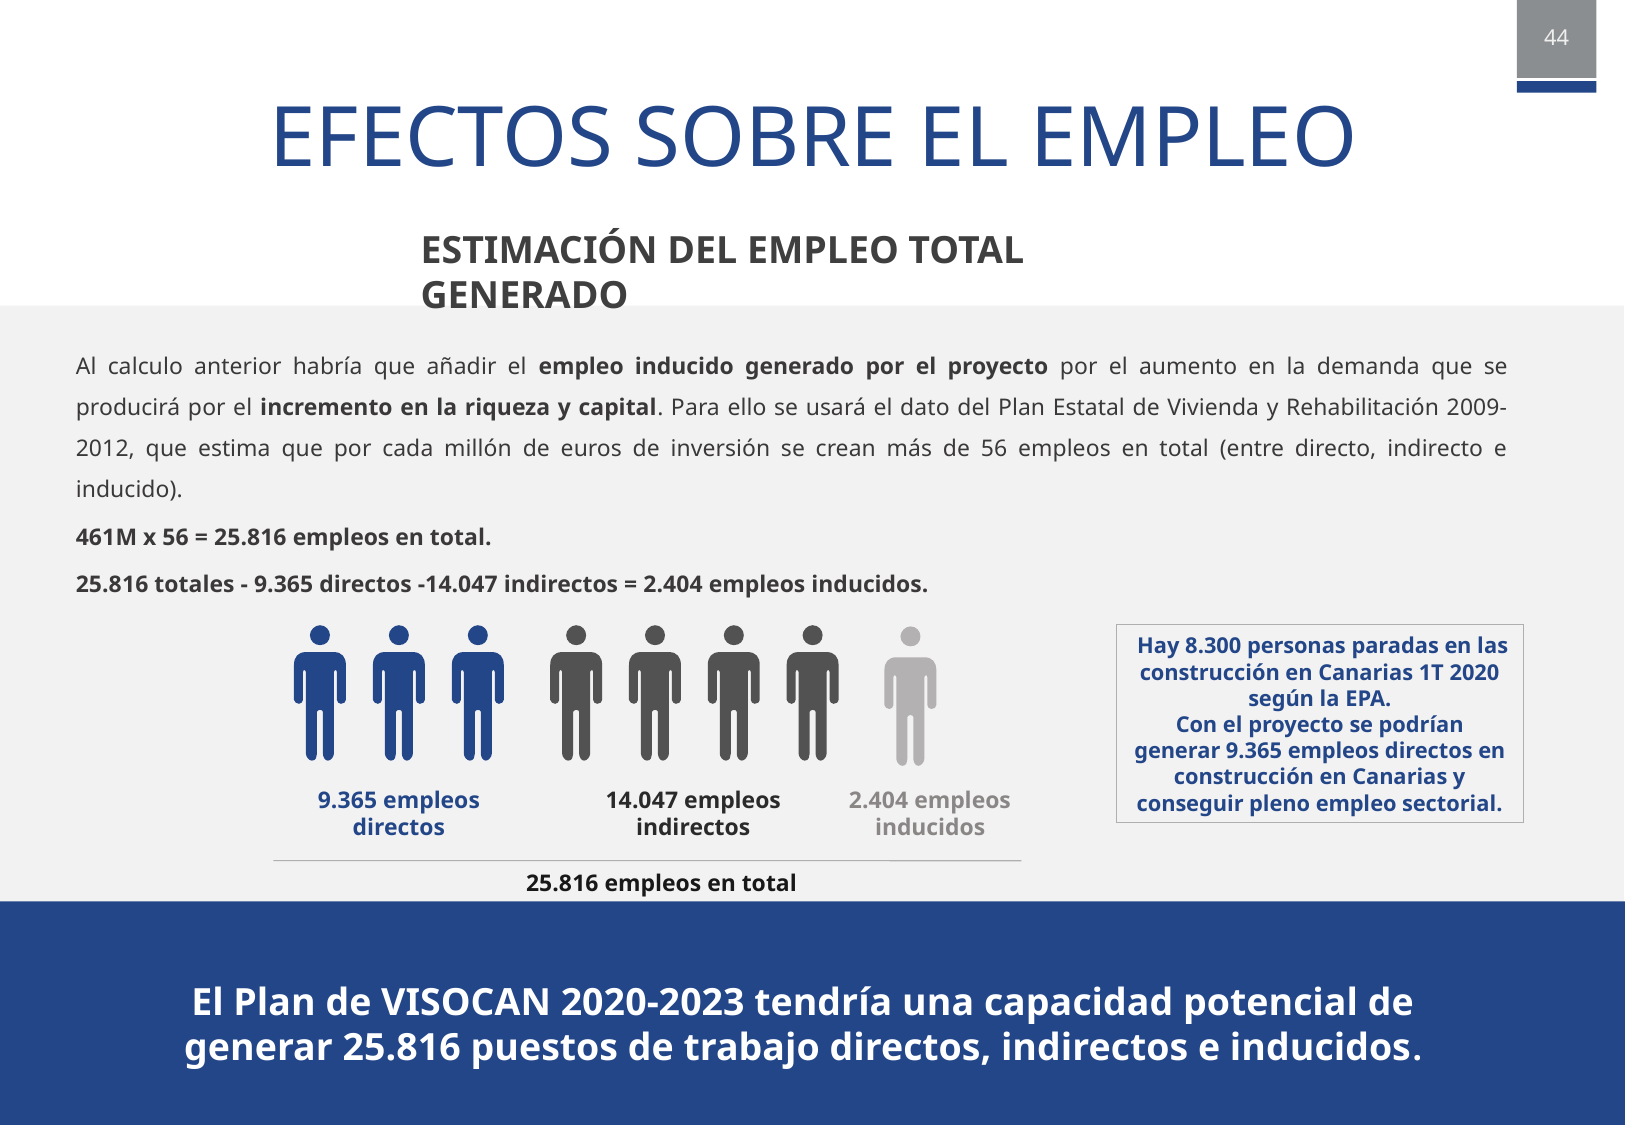

# EFECTOS SOBRE EL EMPLEO
ESTIMACIÓN DEL EMPLEO TOTAL GENERADO
Al calculo anterior habría que añadir el empleo inducido generado por el proyecto por el aumento en la demanda que se producirá por el incremento en la riqueza y capital. Para ello se usará el dato del Plan Estatal de Vivienda y Rehabilitación 2009-2012, que estima que por cada millón de euros de inversión se crean más de 56 empleos en total (entre directo, indirecto e inducido).
461M x 56 = 25.816 empleos en total.
25.816 totales - 9.365 directos -14.047 indirectos = 2.404 empleos inducidos.
 Hay 8.300 personas paradas en las construcción en Canarias 1T 2020 según la EPA.
Con el proyecto se podrían generar 9.365 empleos directos en construcción en Canarias y conseguir pleno empleo sectorial.
2.404 empleos inducidos
9.365 empleos directos
14.047 empleos indirectos
25.816 empleos en total
El Plan de VISOCAN 2020-2023 tendría una capacidad potencial de generar 25.816 puestos de trabajo directos, indirectos e inducidos.